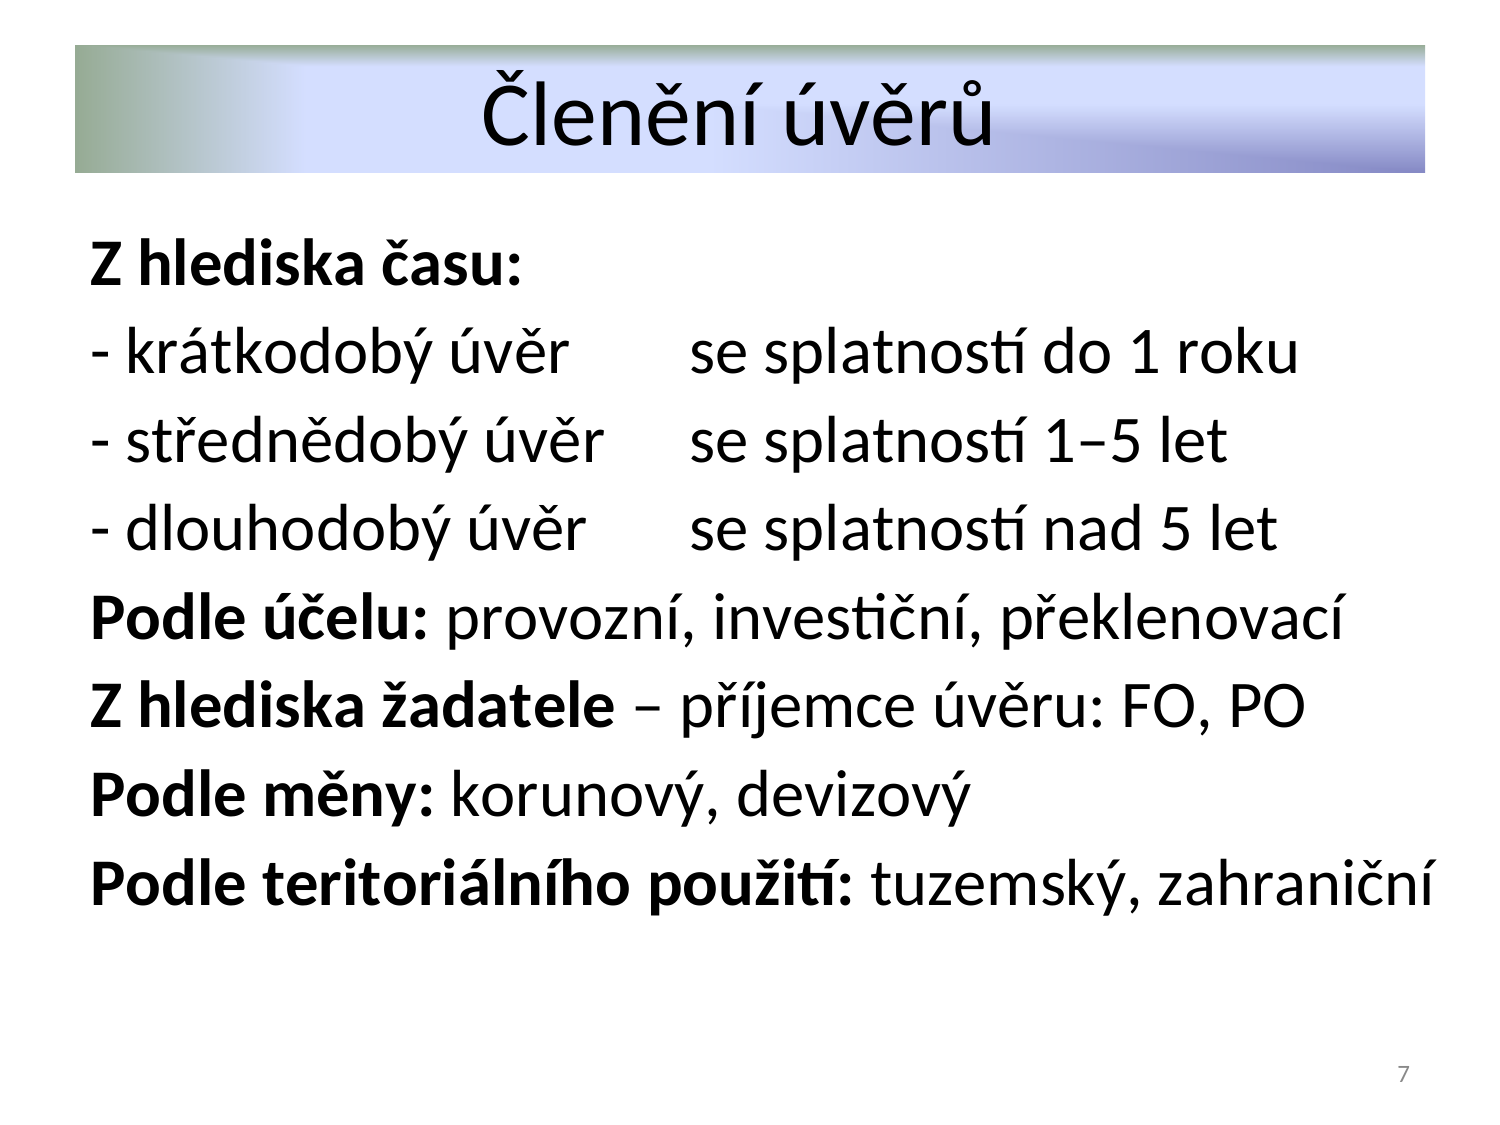

# Členění úvěrů
Z hlediska času:
- krátkodobý úvěr	se splatností do 1 roku
- střednědobý úvěr 	se splatností 1–5 let
- dlouhodobý úvěr	se splatností nad 5 let
Podle účelu: provozní, investiční, překlenovací
Z hlediska žadatele – příjemce úvěru: FO, PO
Podle měny: korunový, devizový
Podle teritoriálního použití: tuzemský, zahraniční